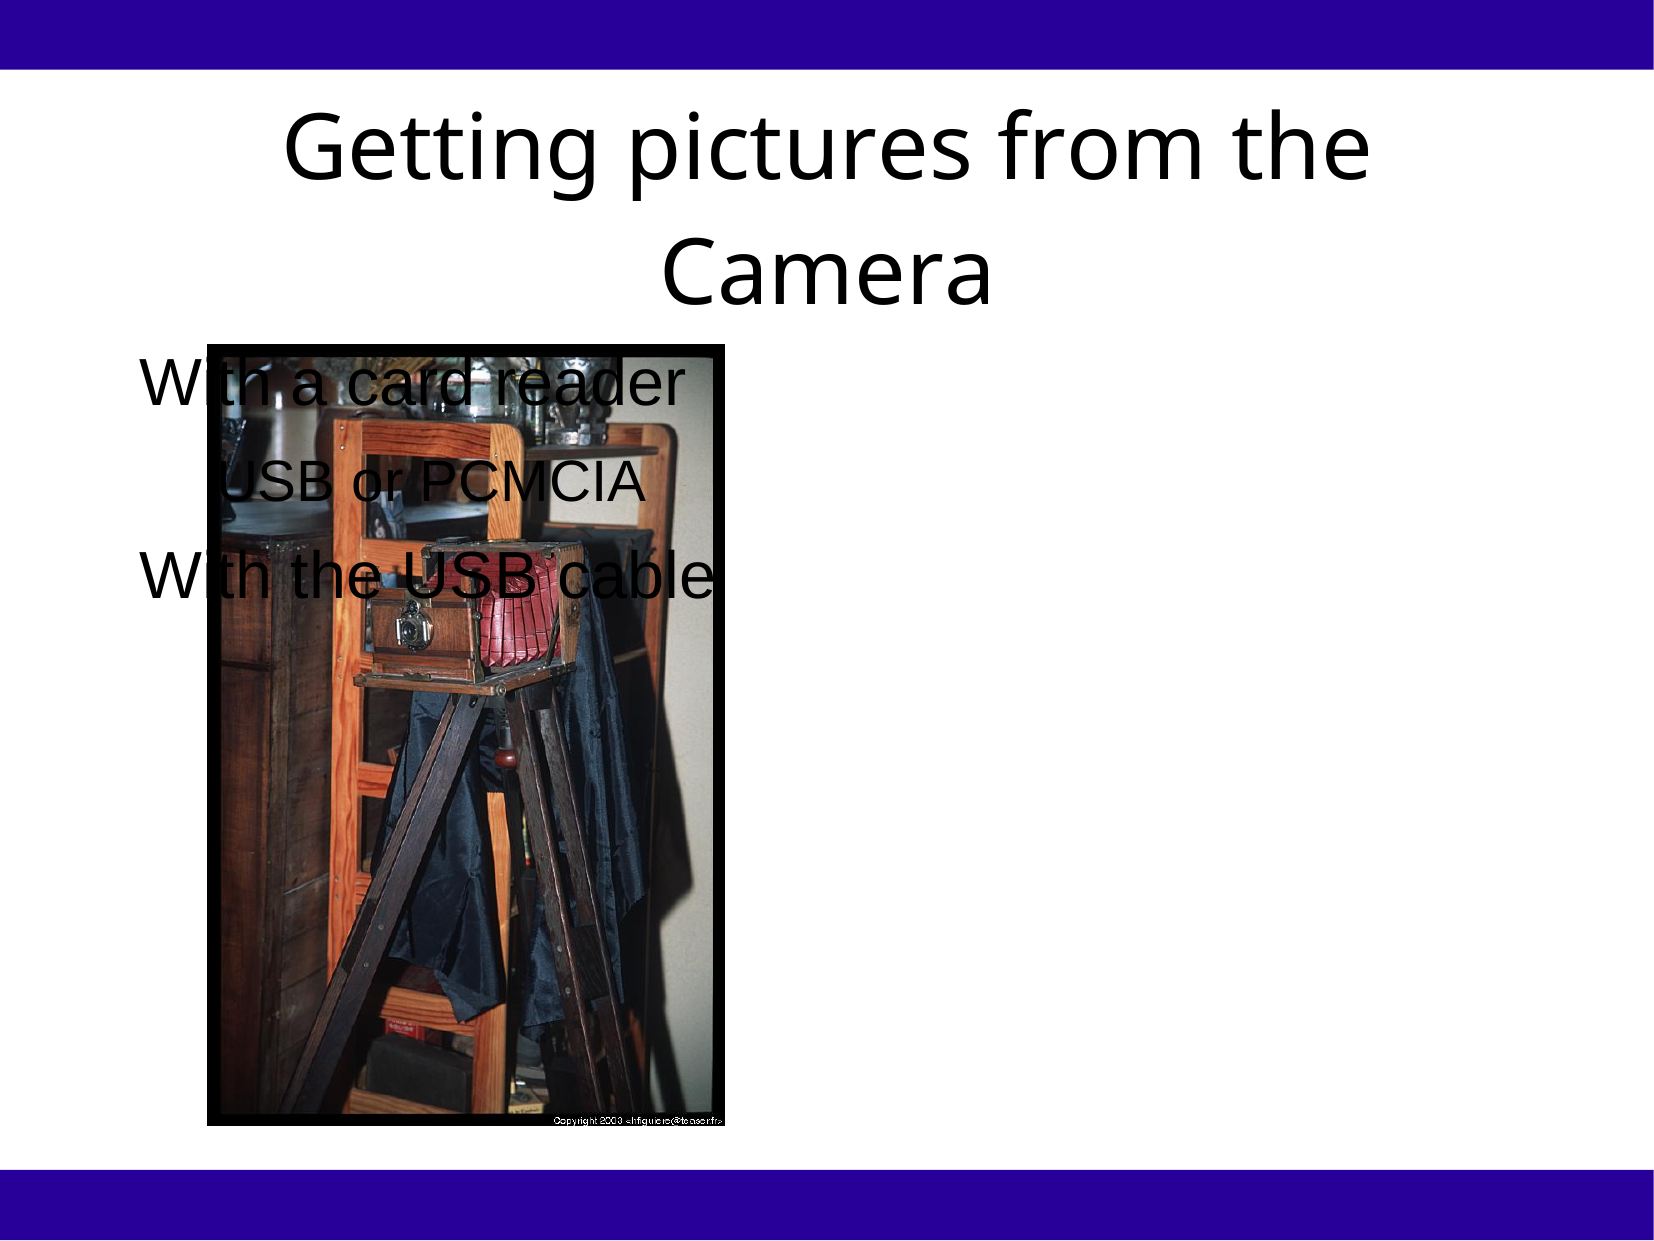

# Getting pictures from the Camera
With a card reader
USB or PCMCIA
With the USB cable